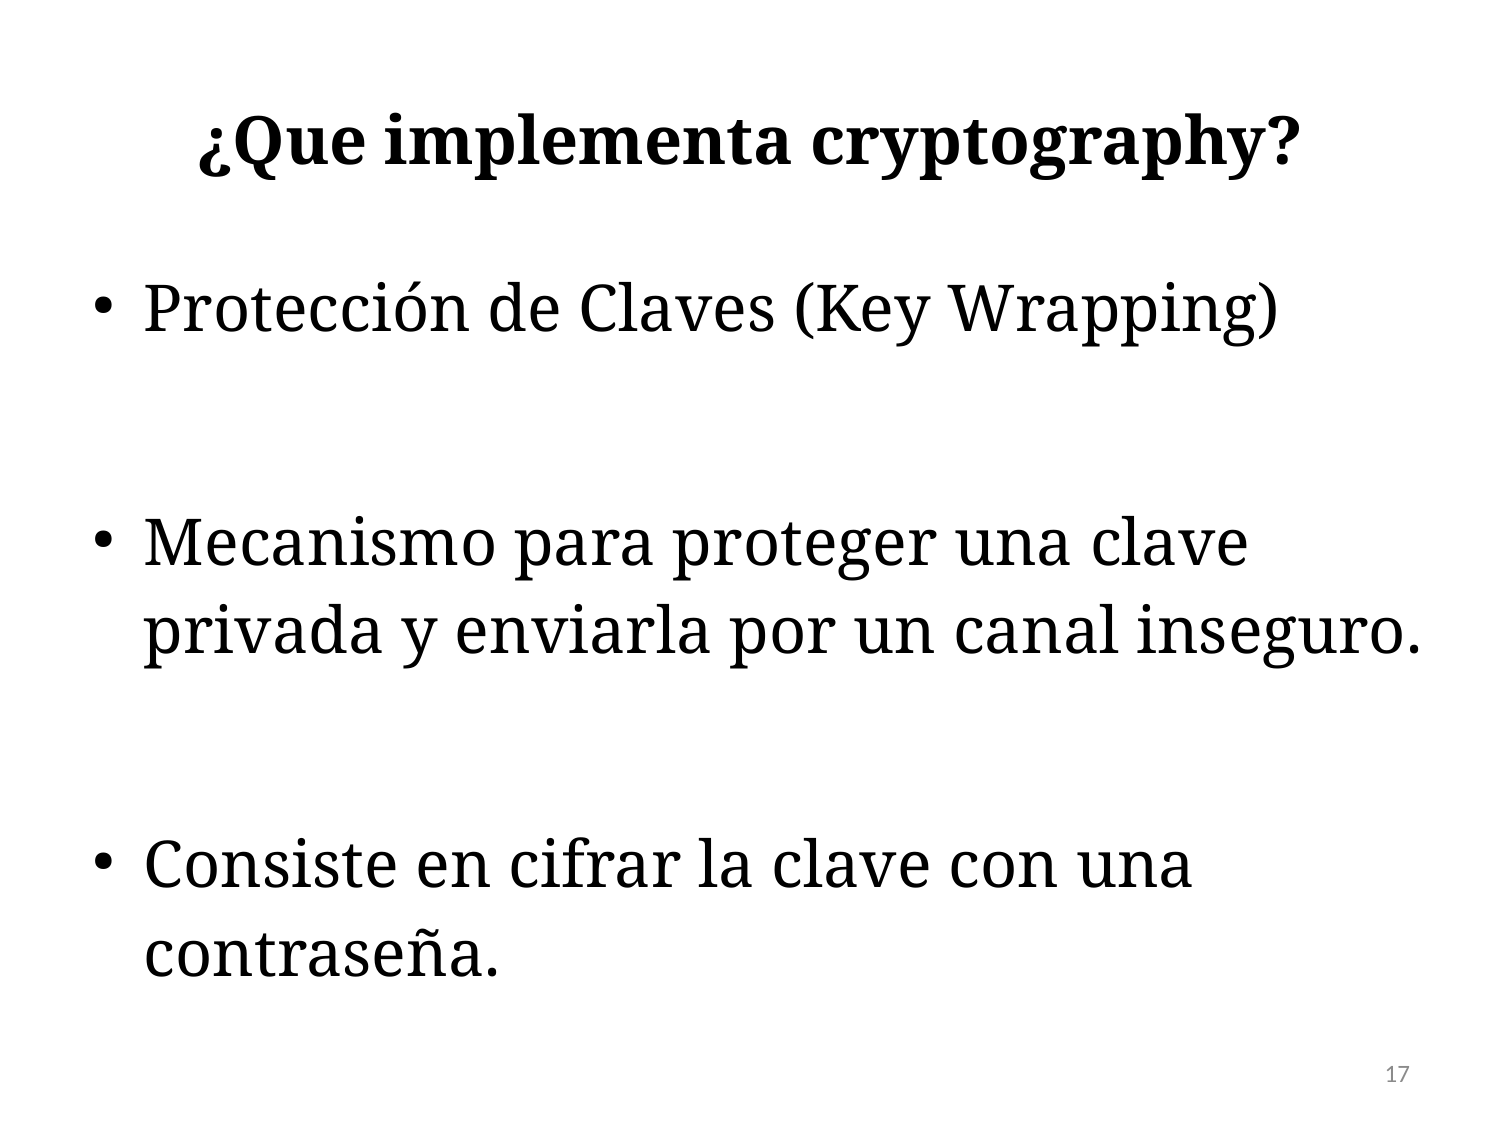

# ¿Que implementa cryptography?
Protección de Claves (Key Wrapping)
Mecanismo para proteger una clave privada y enviarla por un canal inseguro.
Consiste en cifrar la clave con una contraseña.
Luis González Fernández - Cryptography
17